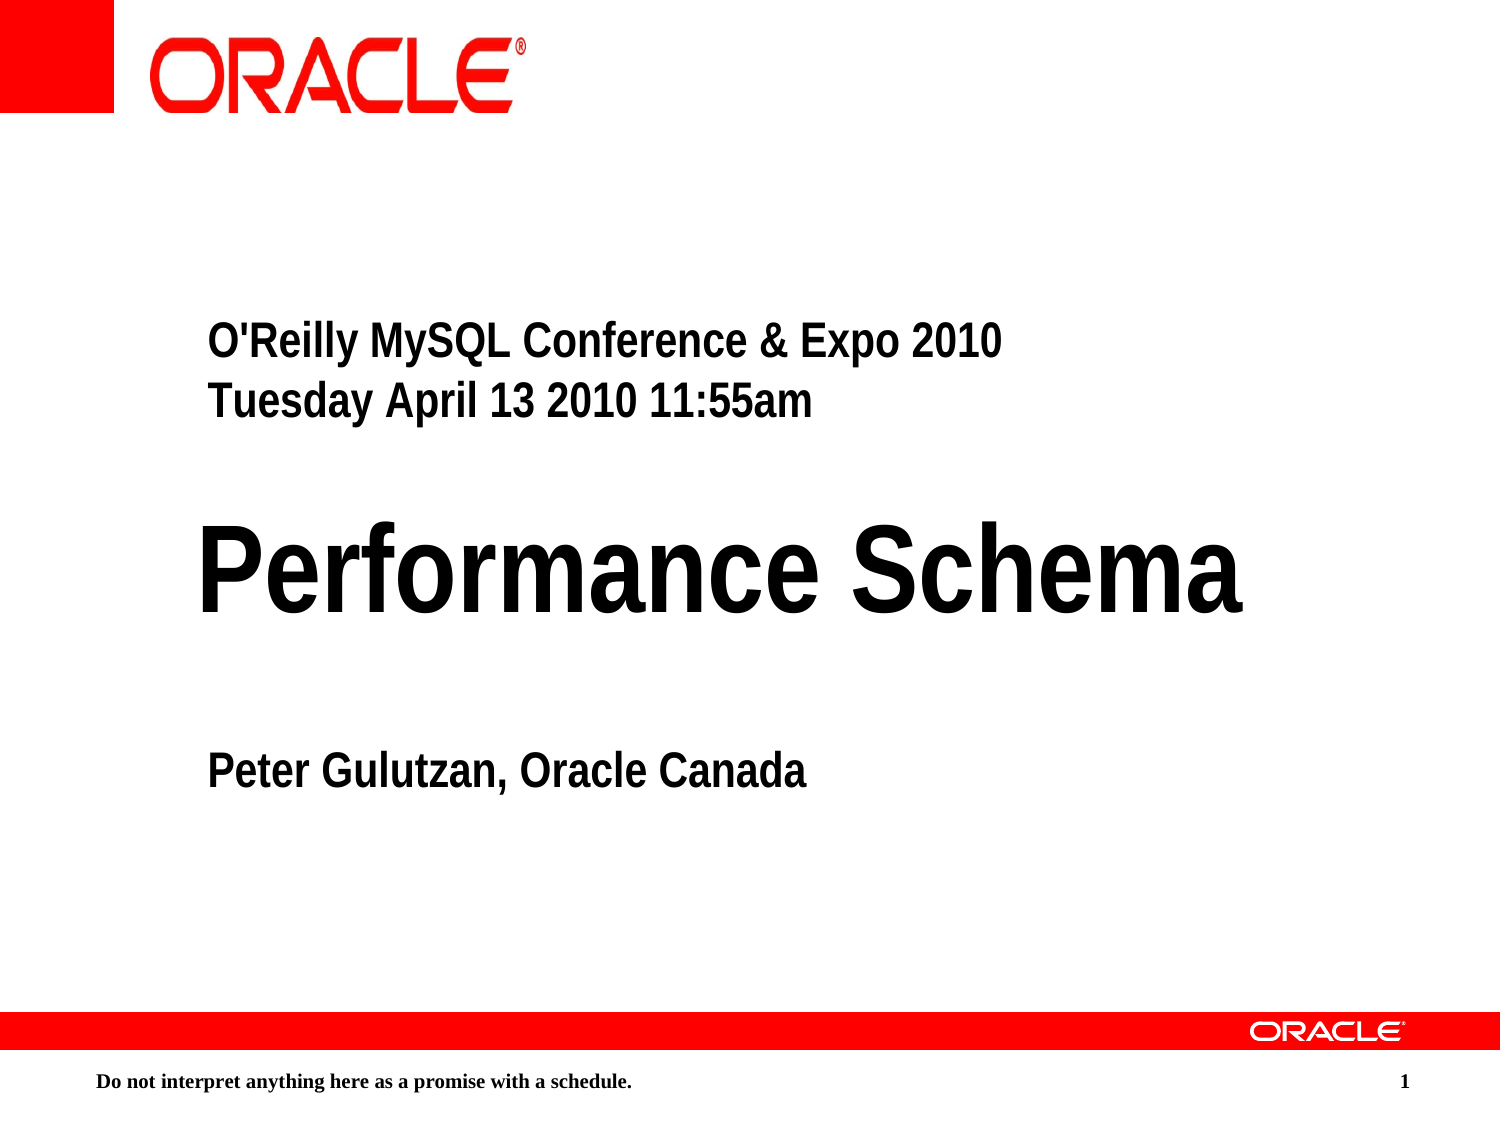

O'Reilly MySQL Conference & Expo 2010
 Tuesday April 13 2010 11:55am
 Performance Schema
 Peter Gulutzan, Oracle Canada